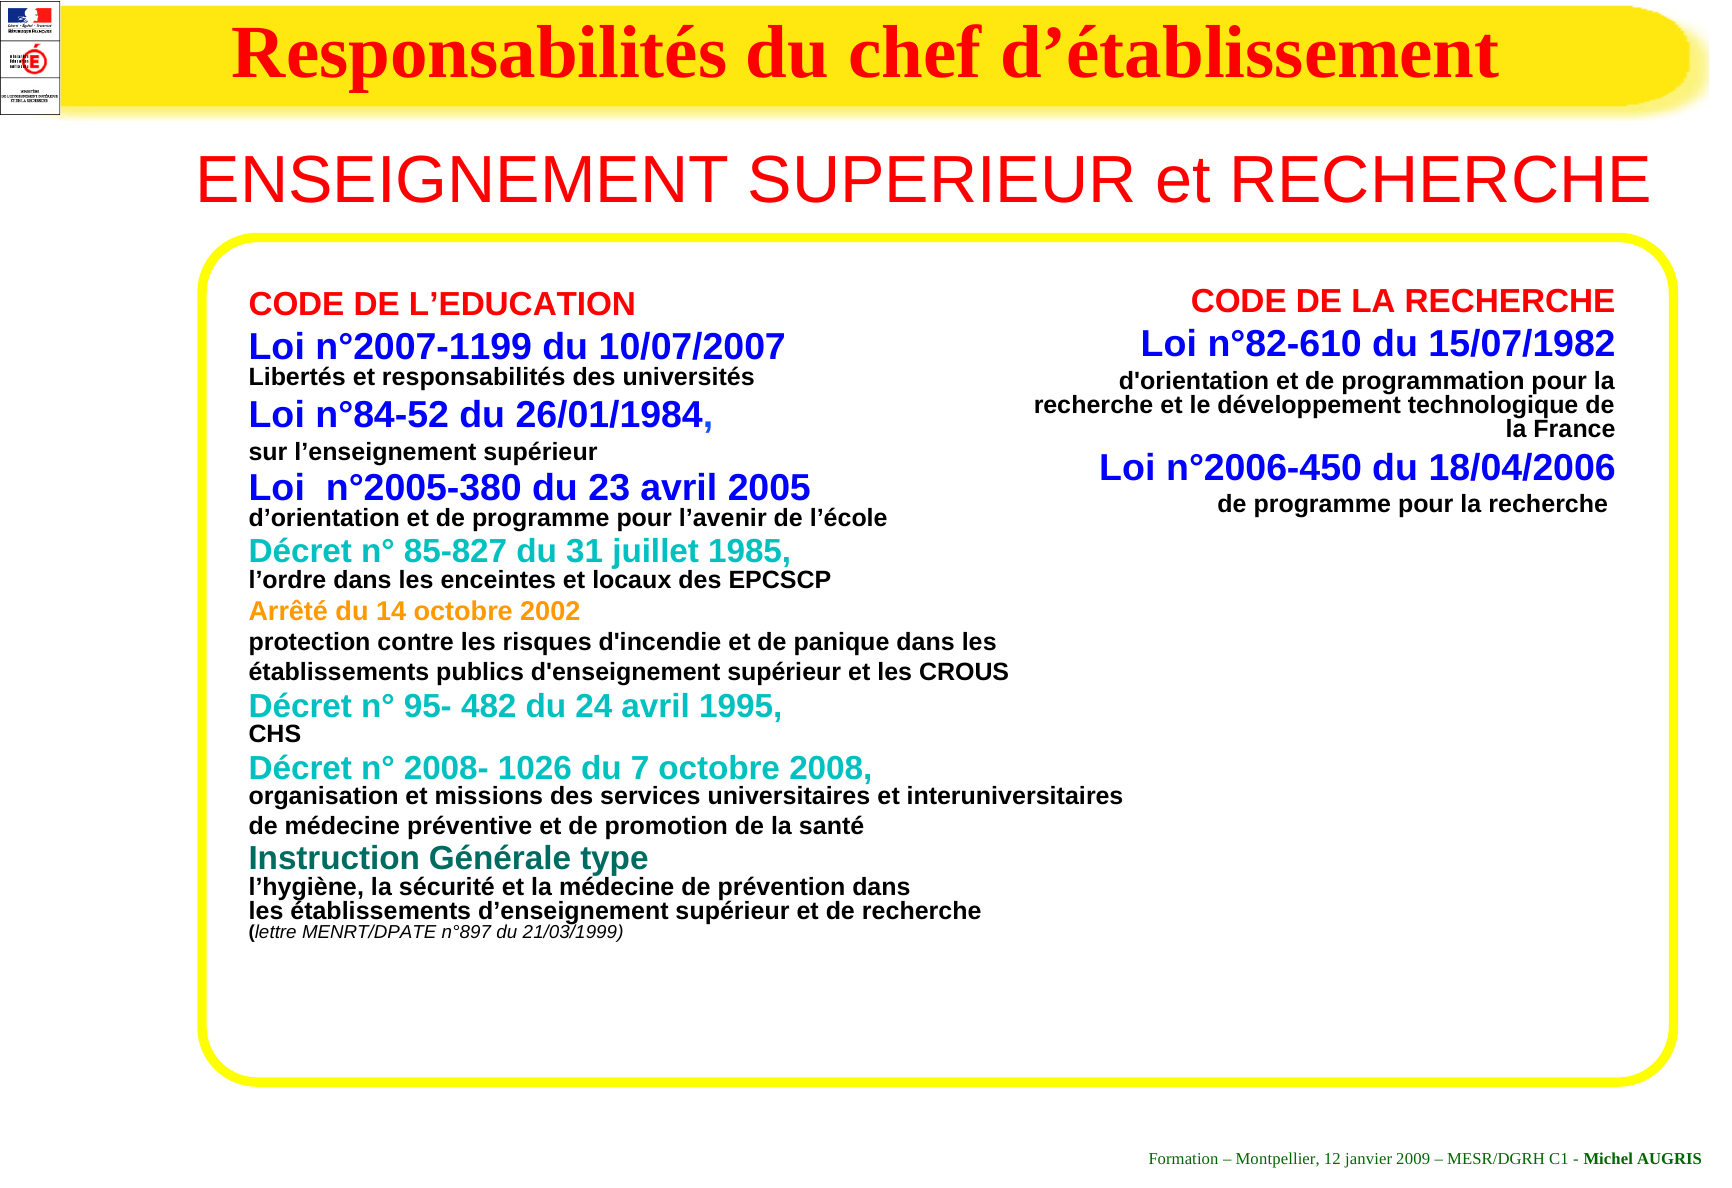

Responsabilités du chef d’établissement
ENSEIGNEMENT SUPERIEUR et RECHERCHE
CODE DE LA RECHERCHE
Loi n°82-610 du 15/07/1982
d'orientation et de programmation pour la recherche et le développement technologique de la France
Loi n°2006-450 du 18/04/2006
de programme pour la recherche
# CODE DE L’EDUCATION
Loi n°2007-1199 du 10/07/2007
Libertés et responsabilités des universités
Loi n°84-52 du 26/01/1984,
sur l’enseignement supérieur
Loi n°2005-380 du 23 avril 2005
d’orientation et de programme pour l’avenir de l’école
Décret n° 85-827 du 31 juillet 1985,
l’ordre dans les enceintes et locaux des EPCSCP
Arrêté du 14 octobre 2002
protection contre les risques d'incendie et de panique dans les
établissements publics d'enseignement supérieur et les CROUS
Décret n° 95- 482 du 24 avril 1995,
CHS
Décret n° 2008- 1026 du 7 octobre 2008,
organisation et missions des services universitaires et interuniversitaires
de médecine préventive et de promotion de la santé
Instruction Générale type
l’hygiène, la sécurité et la médecine de prévention dans
les établissements d’enseignement supérieur et de recherche
(lettre MENRT/DPATE n°897 du 21/03/1999)